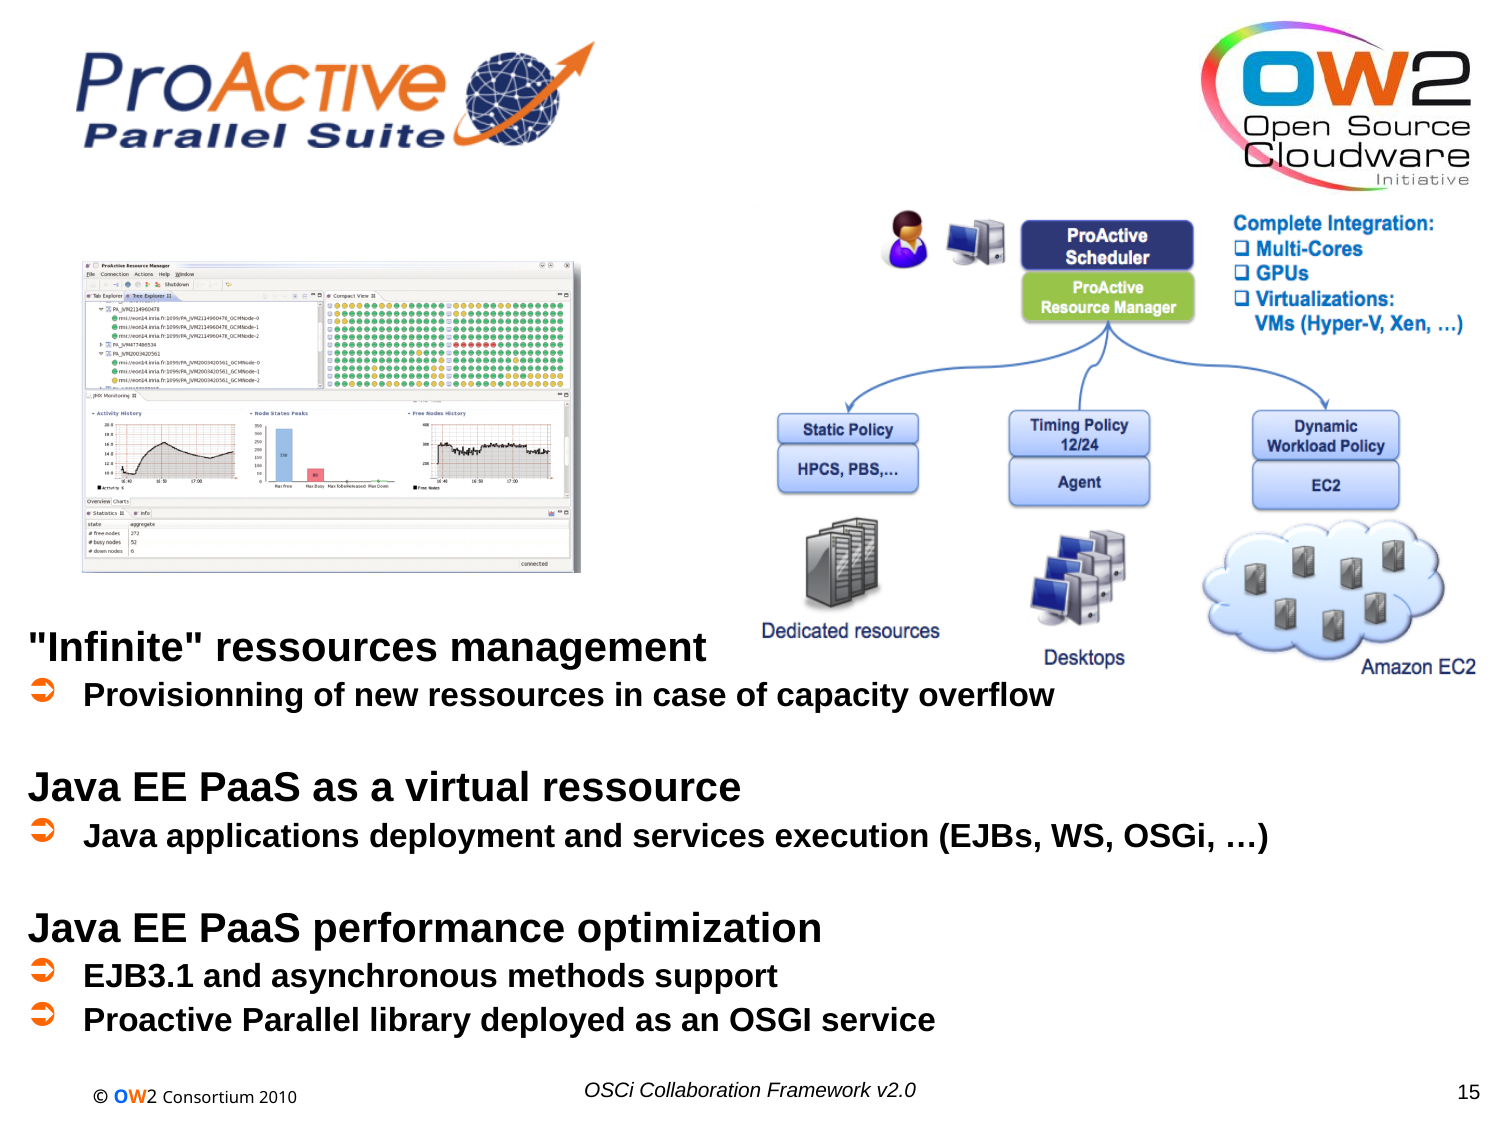

# "Infinite" ressources management
Provisionning of new ressources in case of capacity overflow
Java EE PaaS as a virtual ressource
Java applications deployment and services execution (EJBs, WS, OSGi, …)
Java EE PaaS performance optimization
EJB3.1 and asynchronous methods support
Proactive Parallel library deployed as an OSGI service